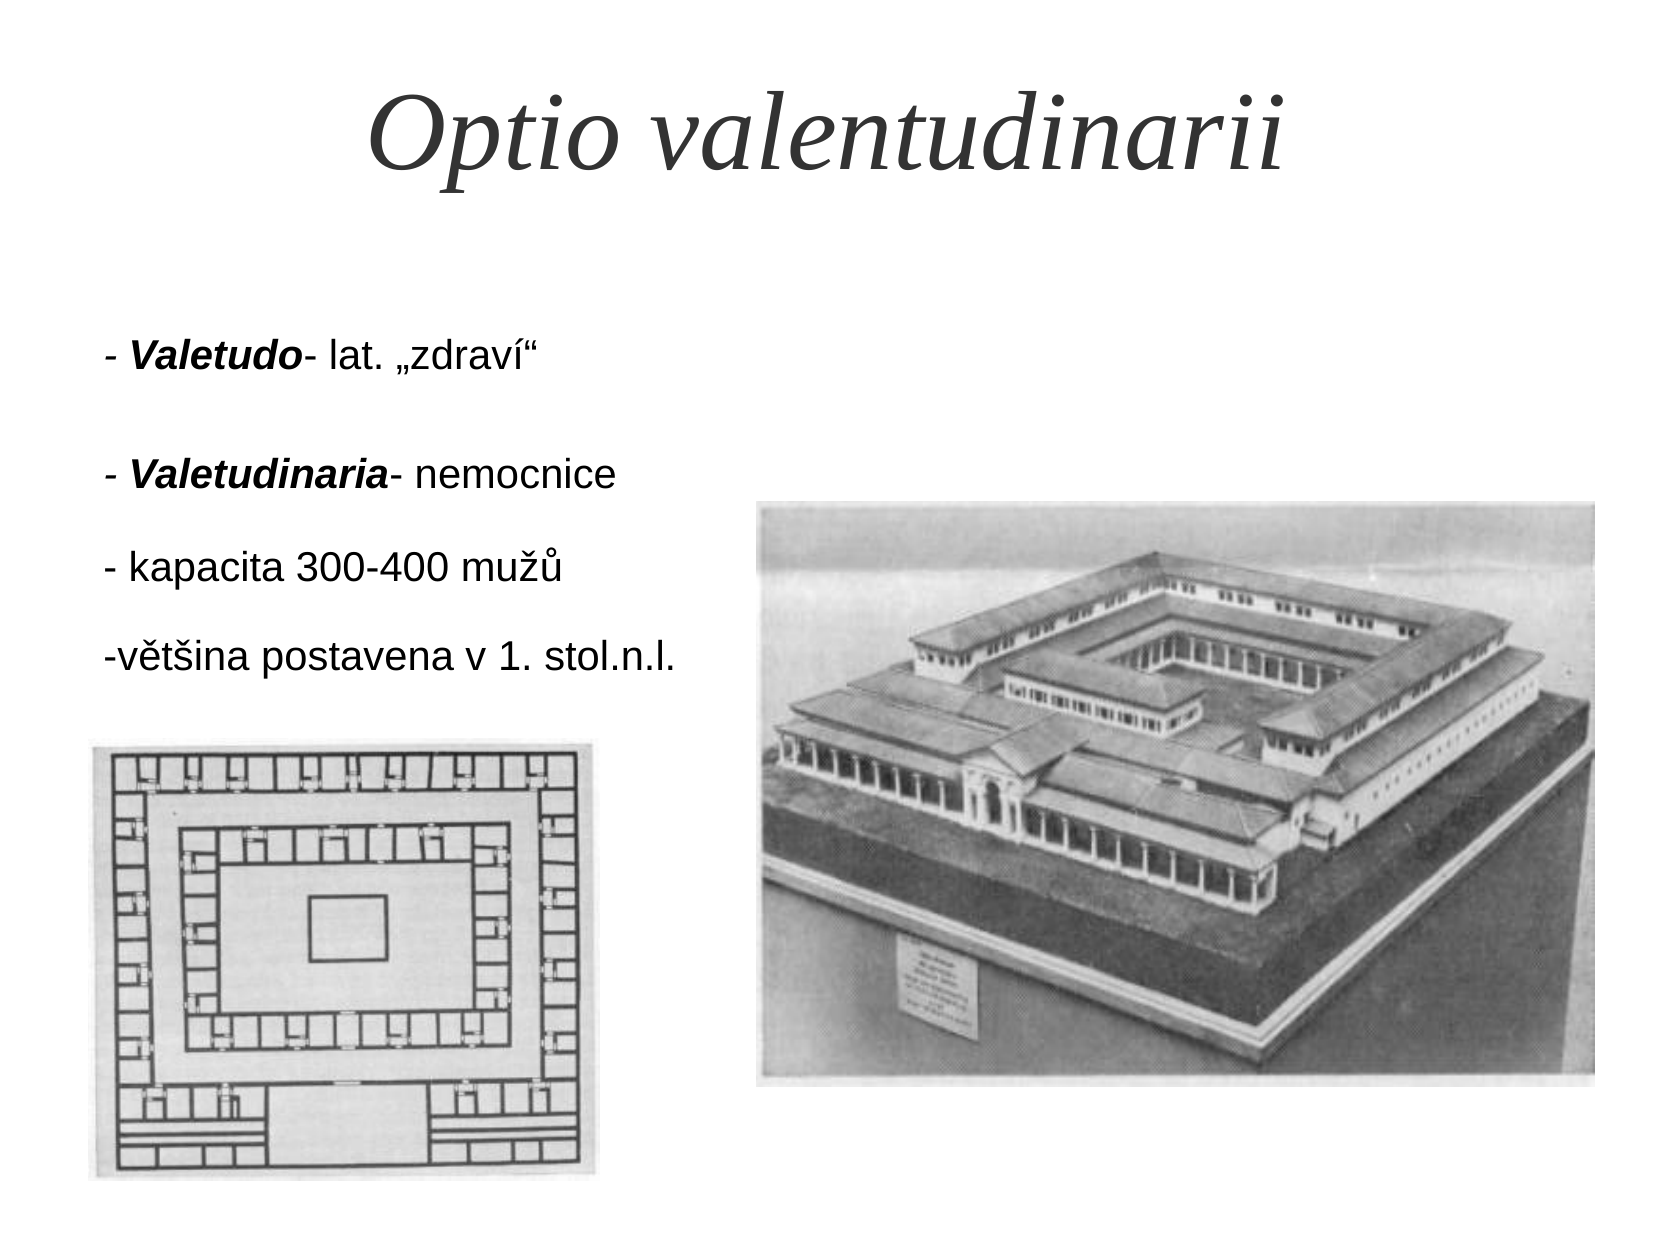

# Optio valentudinarii
- Valetudo- lat. „zdraví“
- Valetudinaria- nemocnice
- kapacita 300-400 mužů
-většina postavena v 1. stol.n.l.